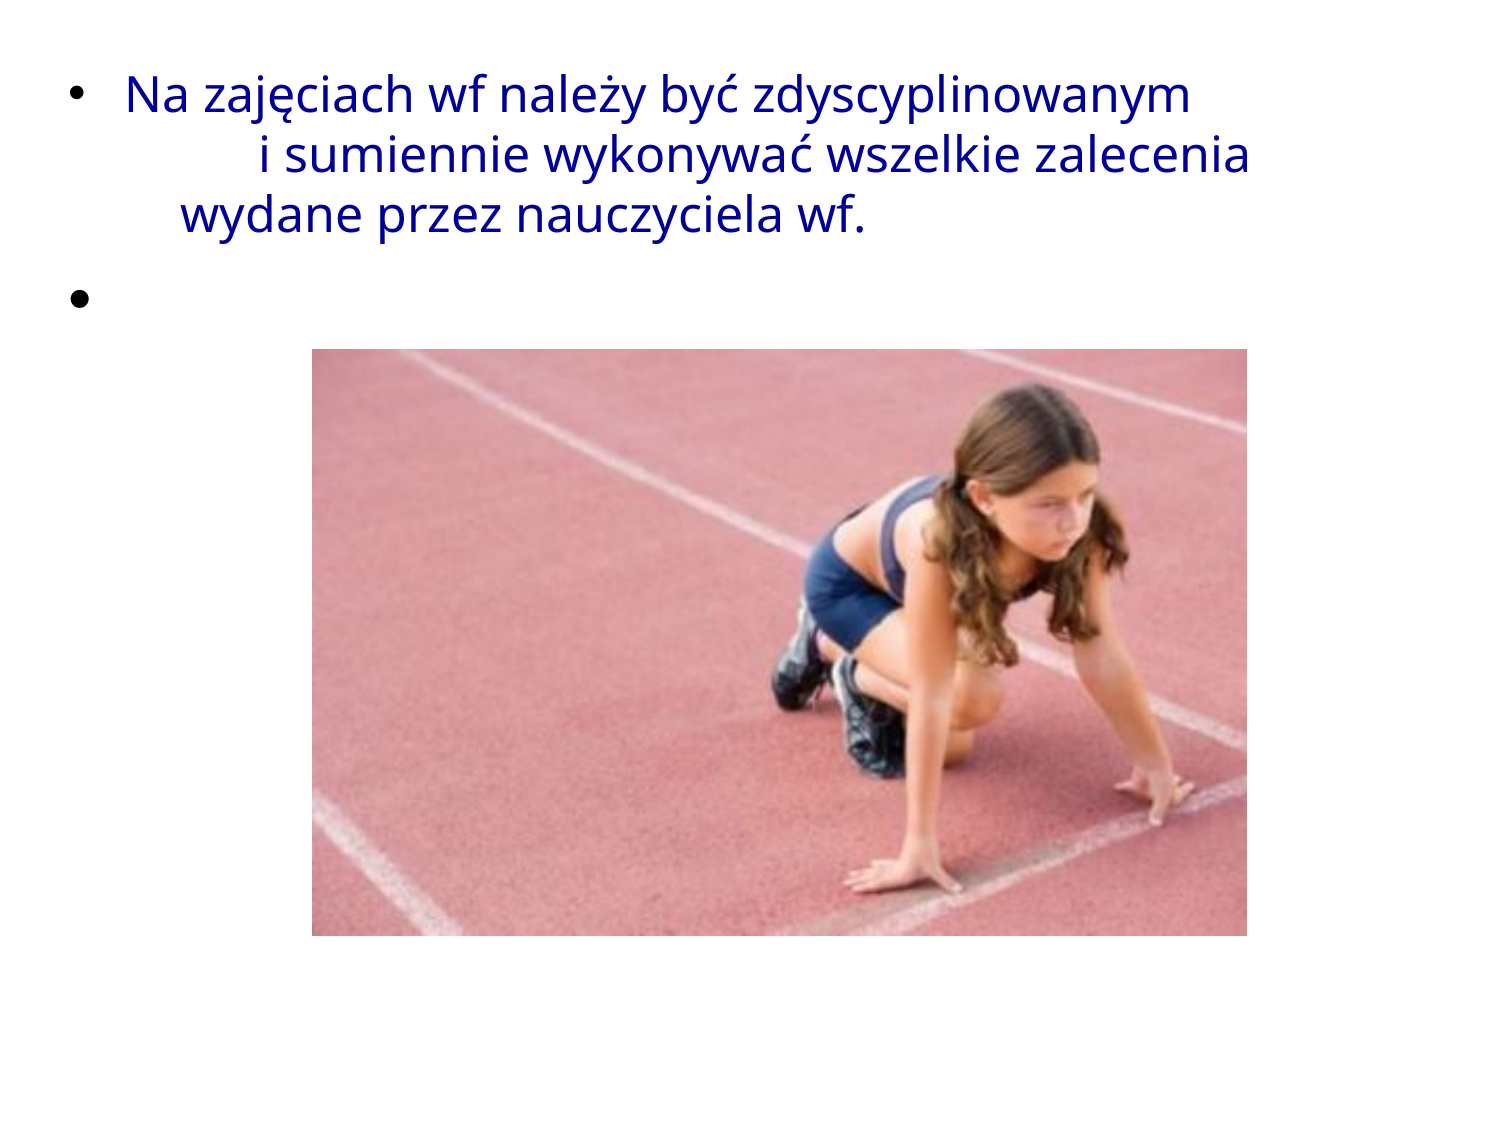

#
Na zajęciach wf należy być zdyscyplinowanym i sumiennie wykonywać wszelkie zalecenia wydane przez nauczyciela wf.